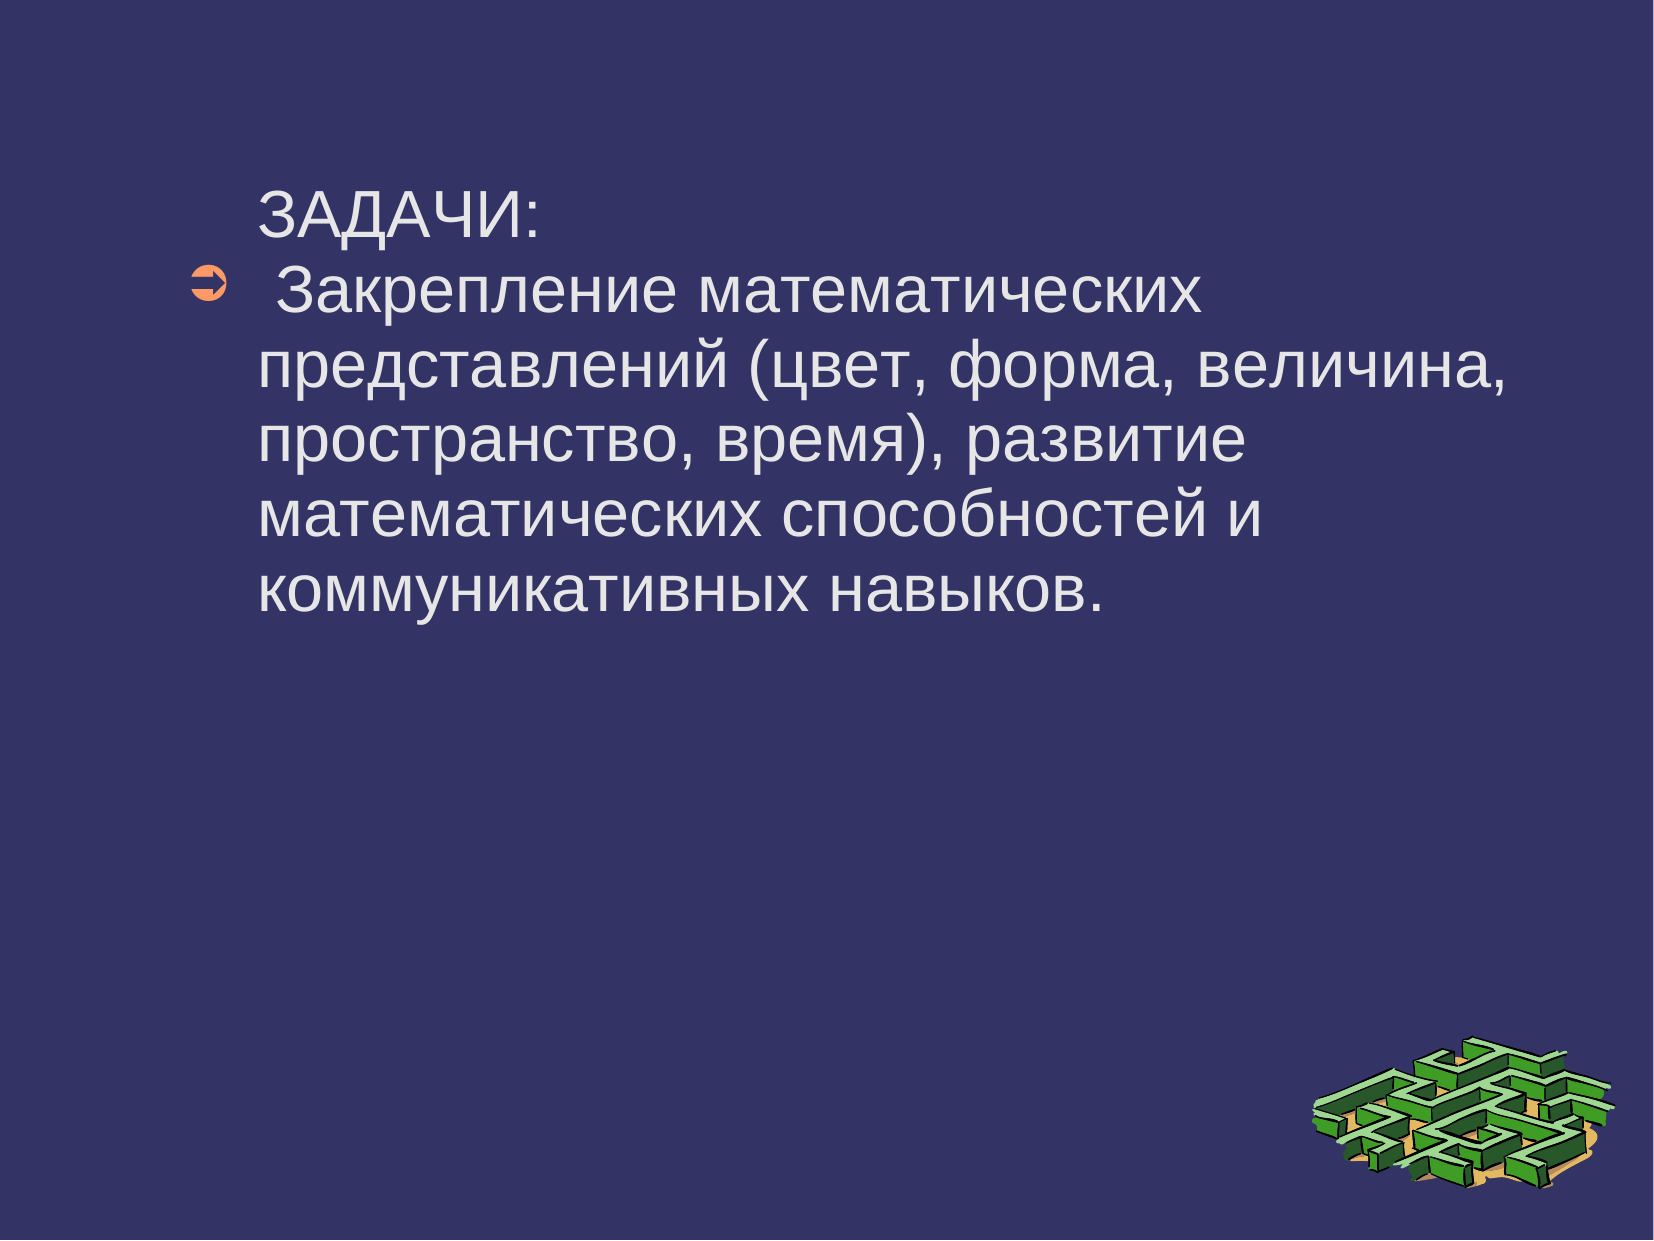

#
ЗАДАЧИ:
 Закрепление математических представлений (цвет, форма, величина, пространство, время), развитие математических способностей и коммуникативных навыков.